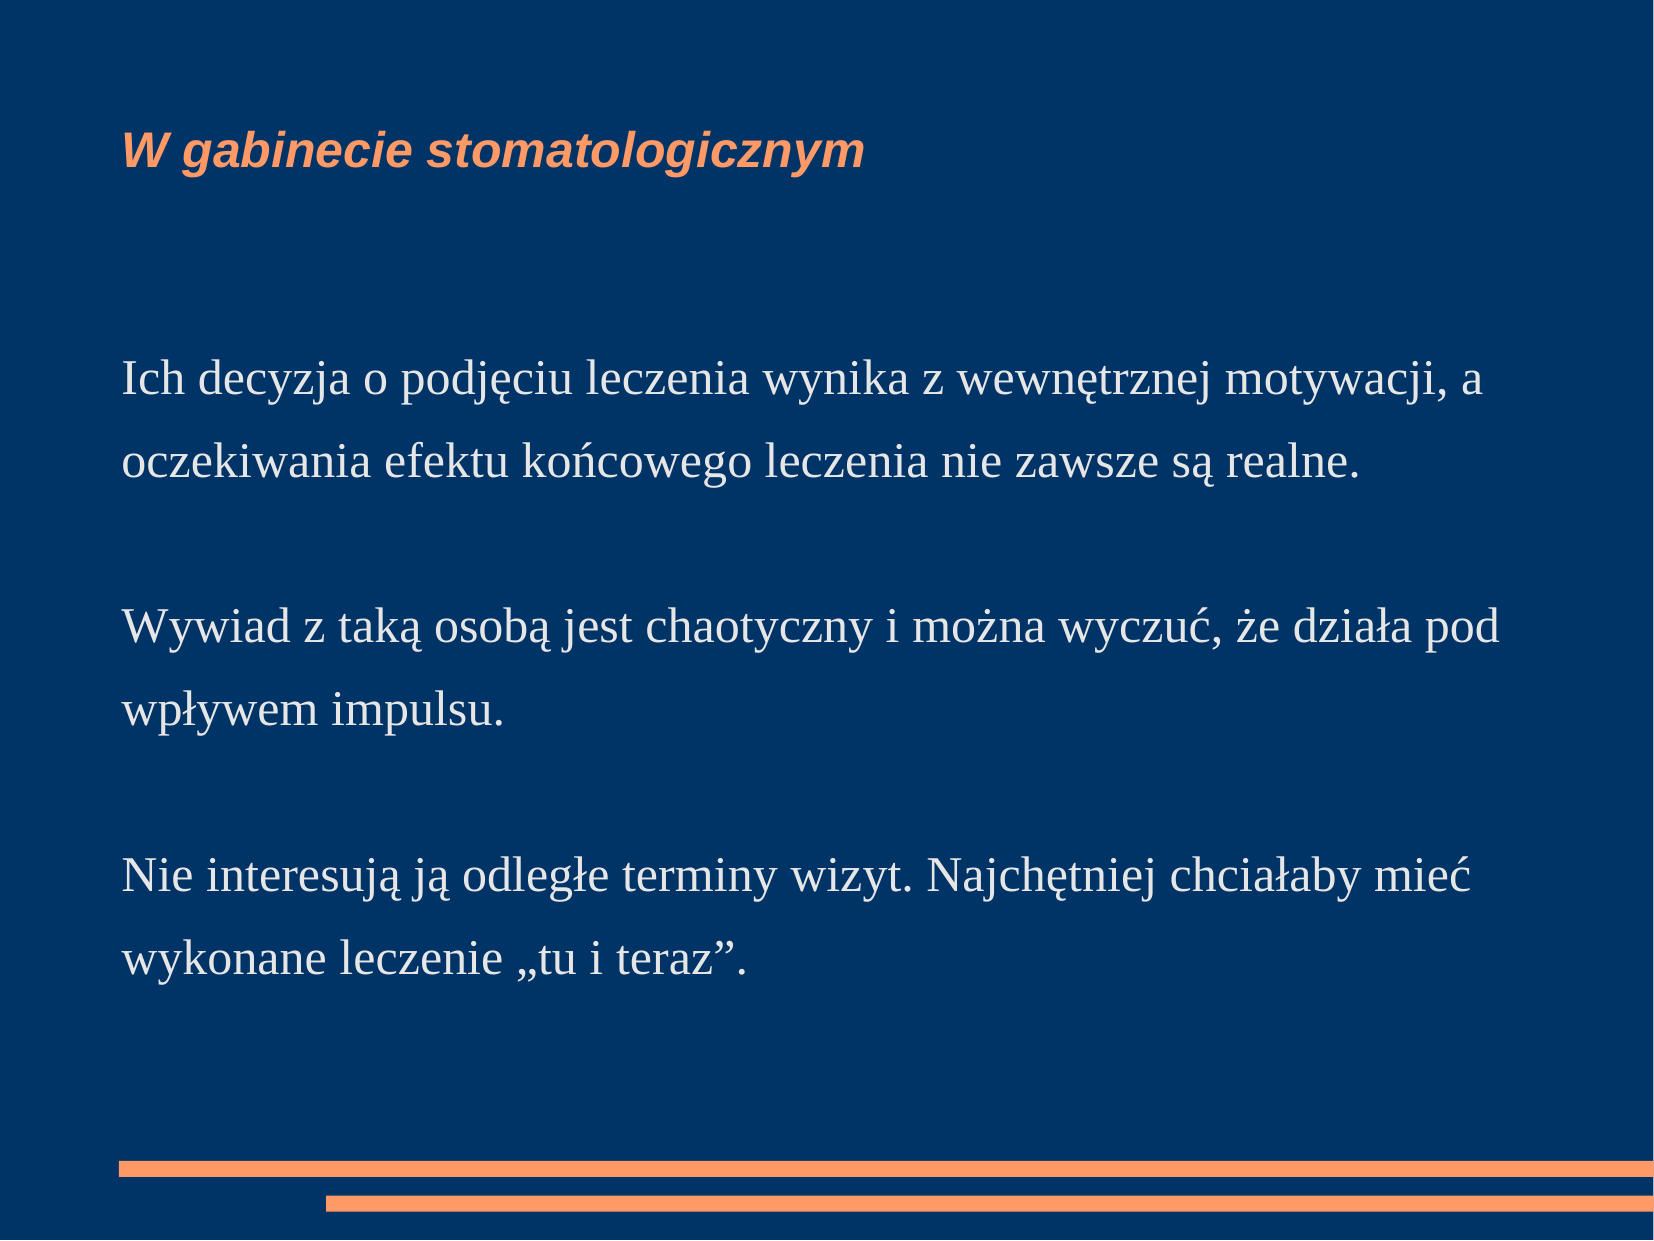

# W gabinecie stomatologicznym
Ich decyzja o podjęciu leczenia wynika z wewnętrznej motywacji, a oczekiwania efektu końcowego leczenia nie zawsze są realne.
Wywiad z taką osobą jest chaotyczny i można wyczuć, że działa pod wpływem impulsu.
Nie interesują ją odległe terminy wizyt. Najchętniej chciałaby mieć wykonane leczenie „tu i teraz”.